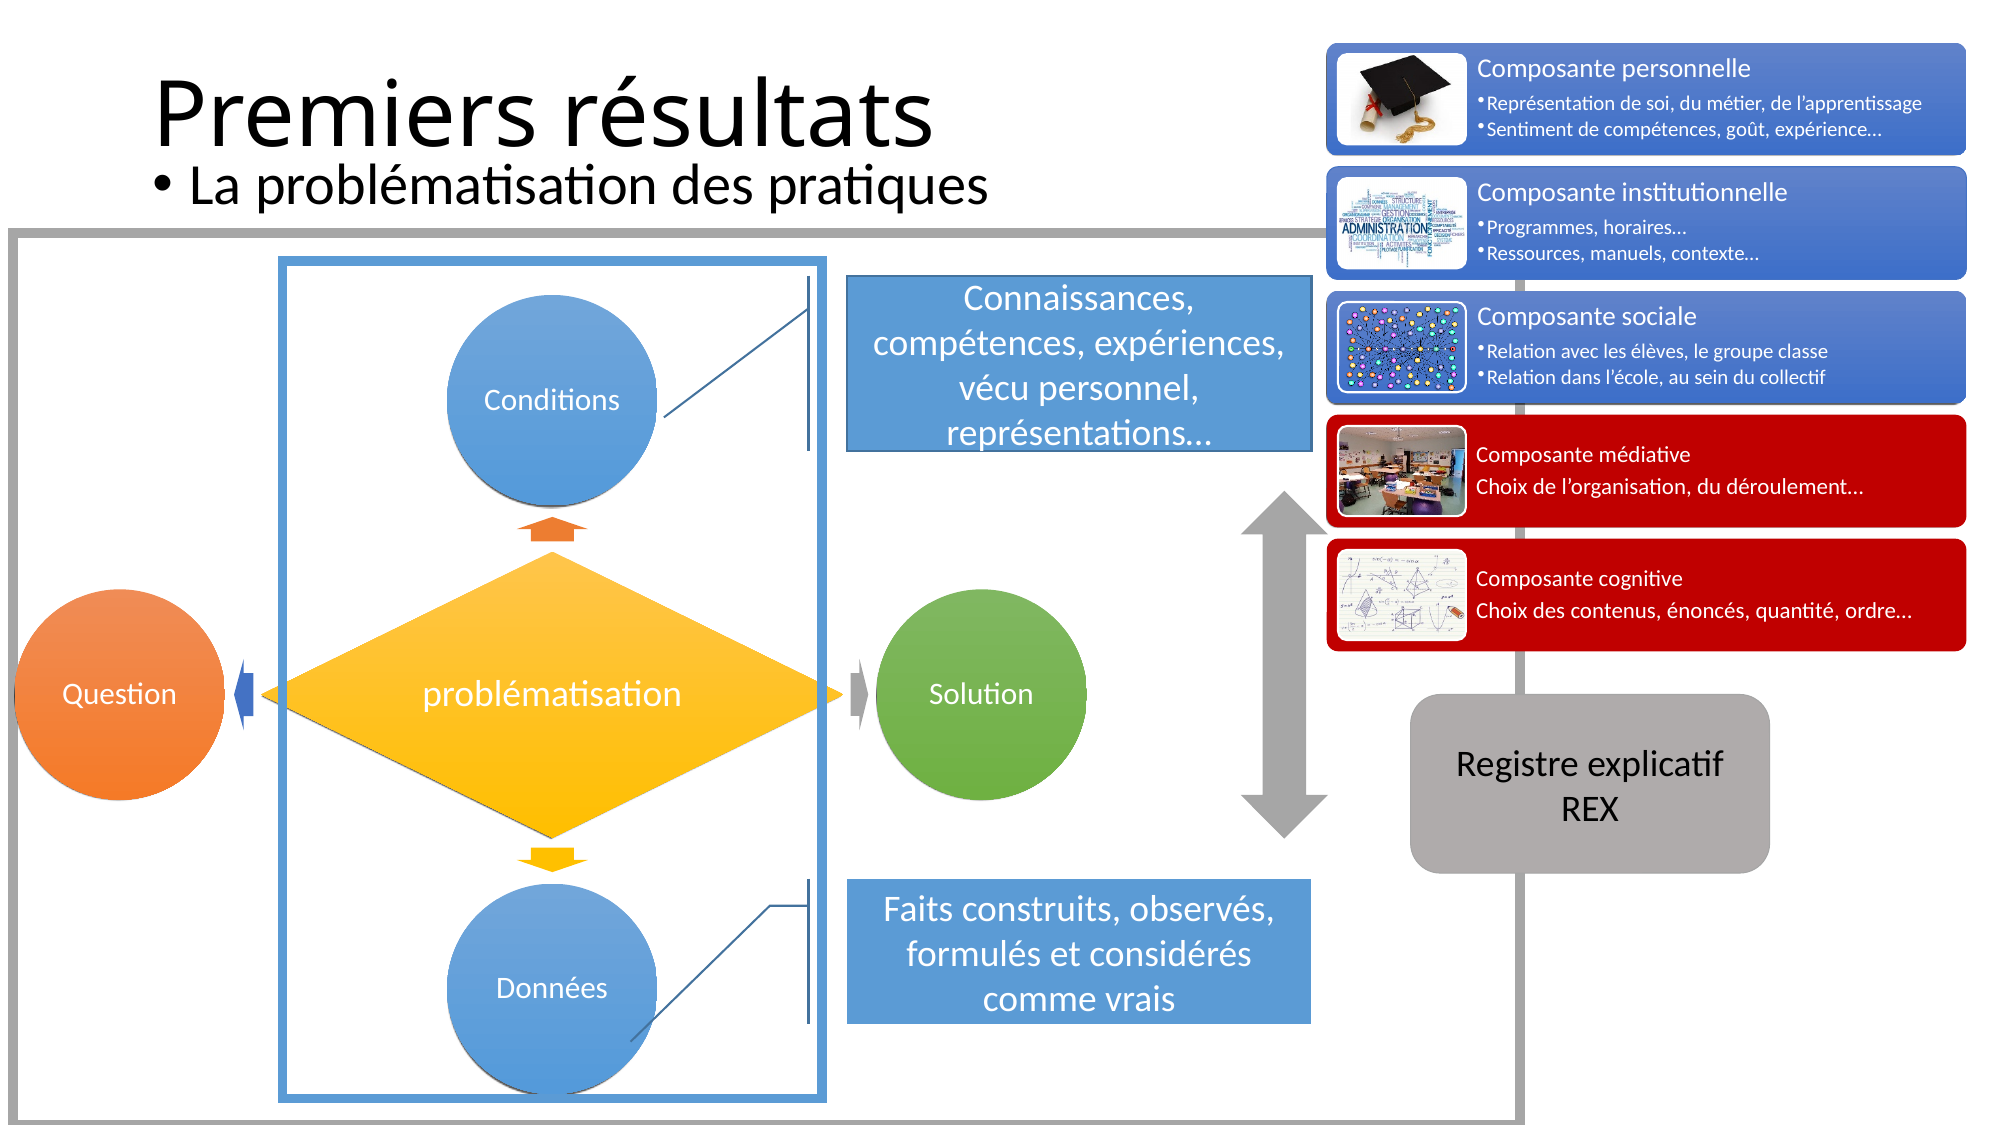

Composante personnelle
Représentation de soi, du métier, de l’apprentissage
Sentiment de compétences, goût, expérience…
Composante institutionnelle
Programmes, horaires…
Ressources, manuels, contexte…
Composante sociale
Relation avec les élèves, le groupe classe
Relation dans l’école, au sein du collectif
Composante médiative
Choix de l’organisation, du déroulement…
Composante cognitive
Choix des contenus, énoncés, quantité, ordre…
Premiers résultats
La problématisation des pratiques
Connaissances, compétences, expériences, vécu personnel, représentations…
Conditions
problématisation
Question
Solution
Données
Registre explicatif
REX
Faits construits, observés, formulés et considérés comme vrais